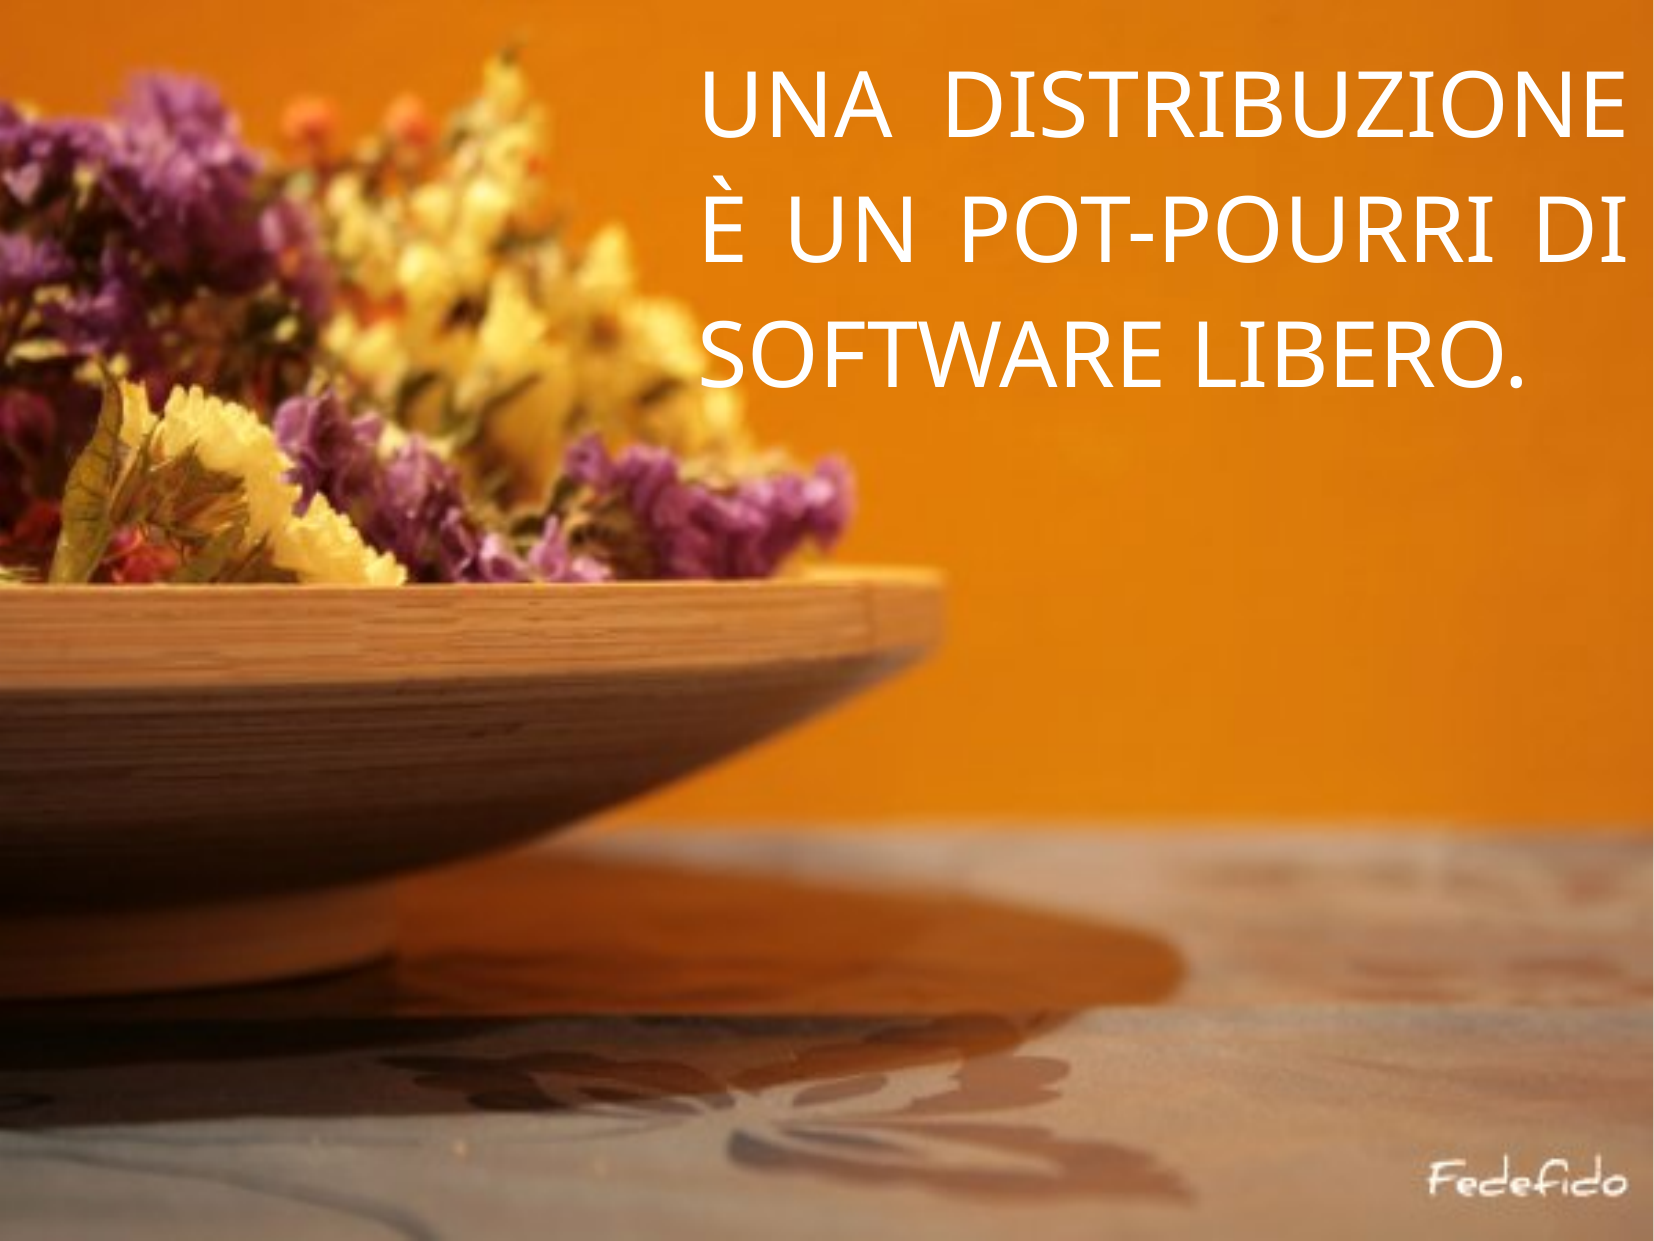

UNA DISTRIBUZIONE È UN POT-POURRI DI SOFTWARE LIBERO.